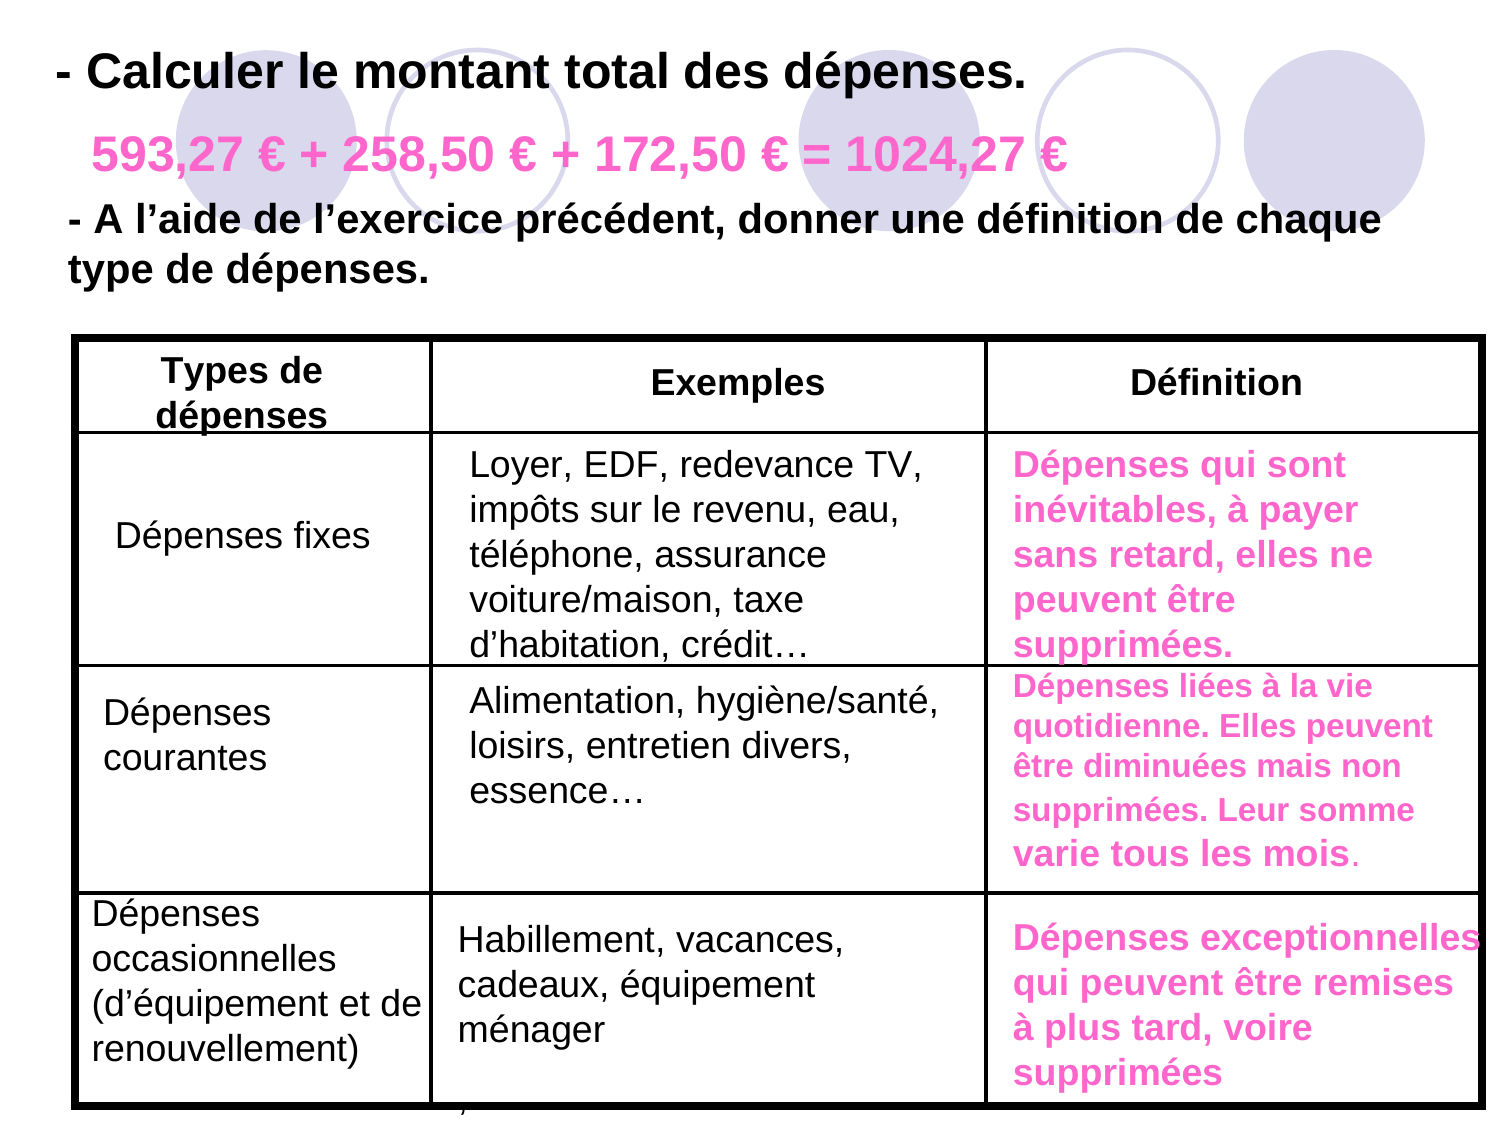

- Calculer le montant total des dépenses.
593,27 € + 258,50 € + 172,50 € = 1024,27 €
- A l’aide de l’exercice précédent, donner une définition de chaque type de dépenses.
Types de dépenses
| | | |
| --- | --- | --- |
| | | |
| | | |
| | | |
Exemples
Définition
Loyer, EDF, redevance TV, impôts sur le revenu, eau, téléphone, assurance voiture/maison, taxe d’habitation, crédit…
Dépenses qui sont inévitables, à payer sans retard, elles ne peuvent être supprimées.
Dépenses fixes
Dépenses liées à la vie quotidienne. Elles peuvent être diminuées mais non supprimées. Leur somme varie tous les mois.
Alimentation, hygiène/santé, loisirs, entretien divers, essence…
Dépenses courantes
Dépenses occasionnelles (d’équipement et de renouvellement)
Dépenses exceptionnelles qui peuvent être remises à plus tard, voire supprimées
Habillement, vacances, cadeaux, équipement ménager
, …